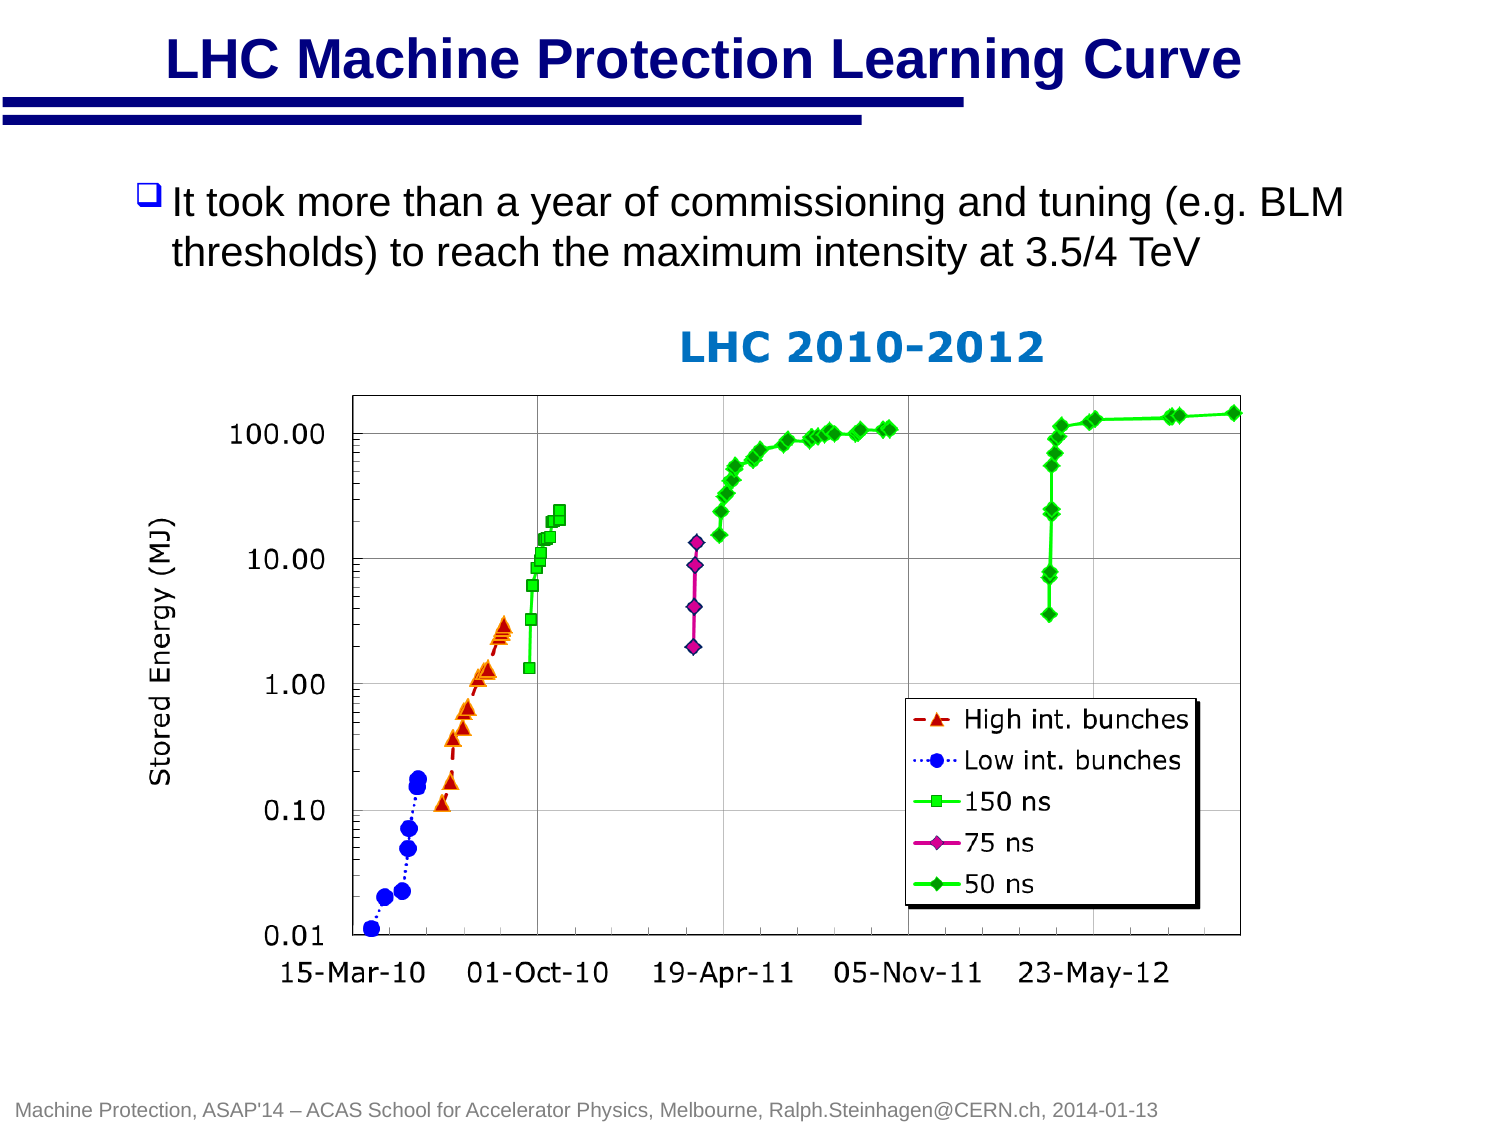

# LHC Machine Protection Learning Curve
It took more than a year of commissioning and tuning (e.g. BLM thresholds) to reach the maximum intensity at 3.5/4 TeV